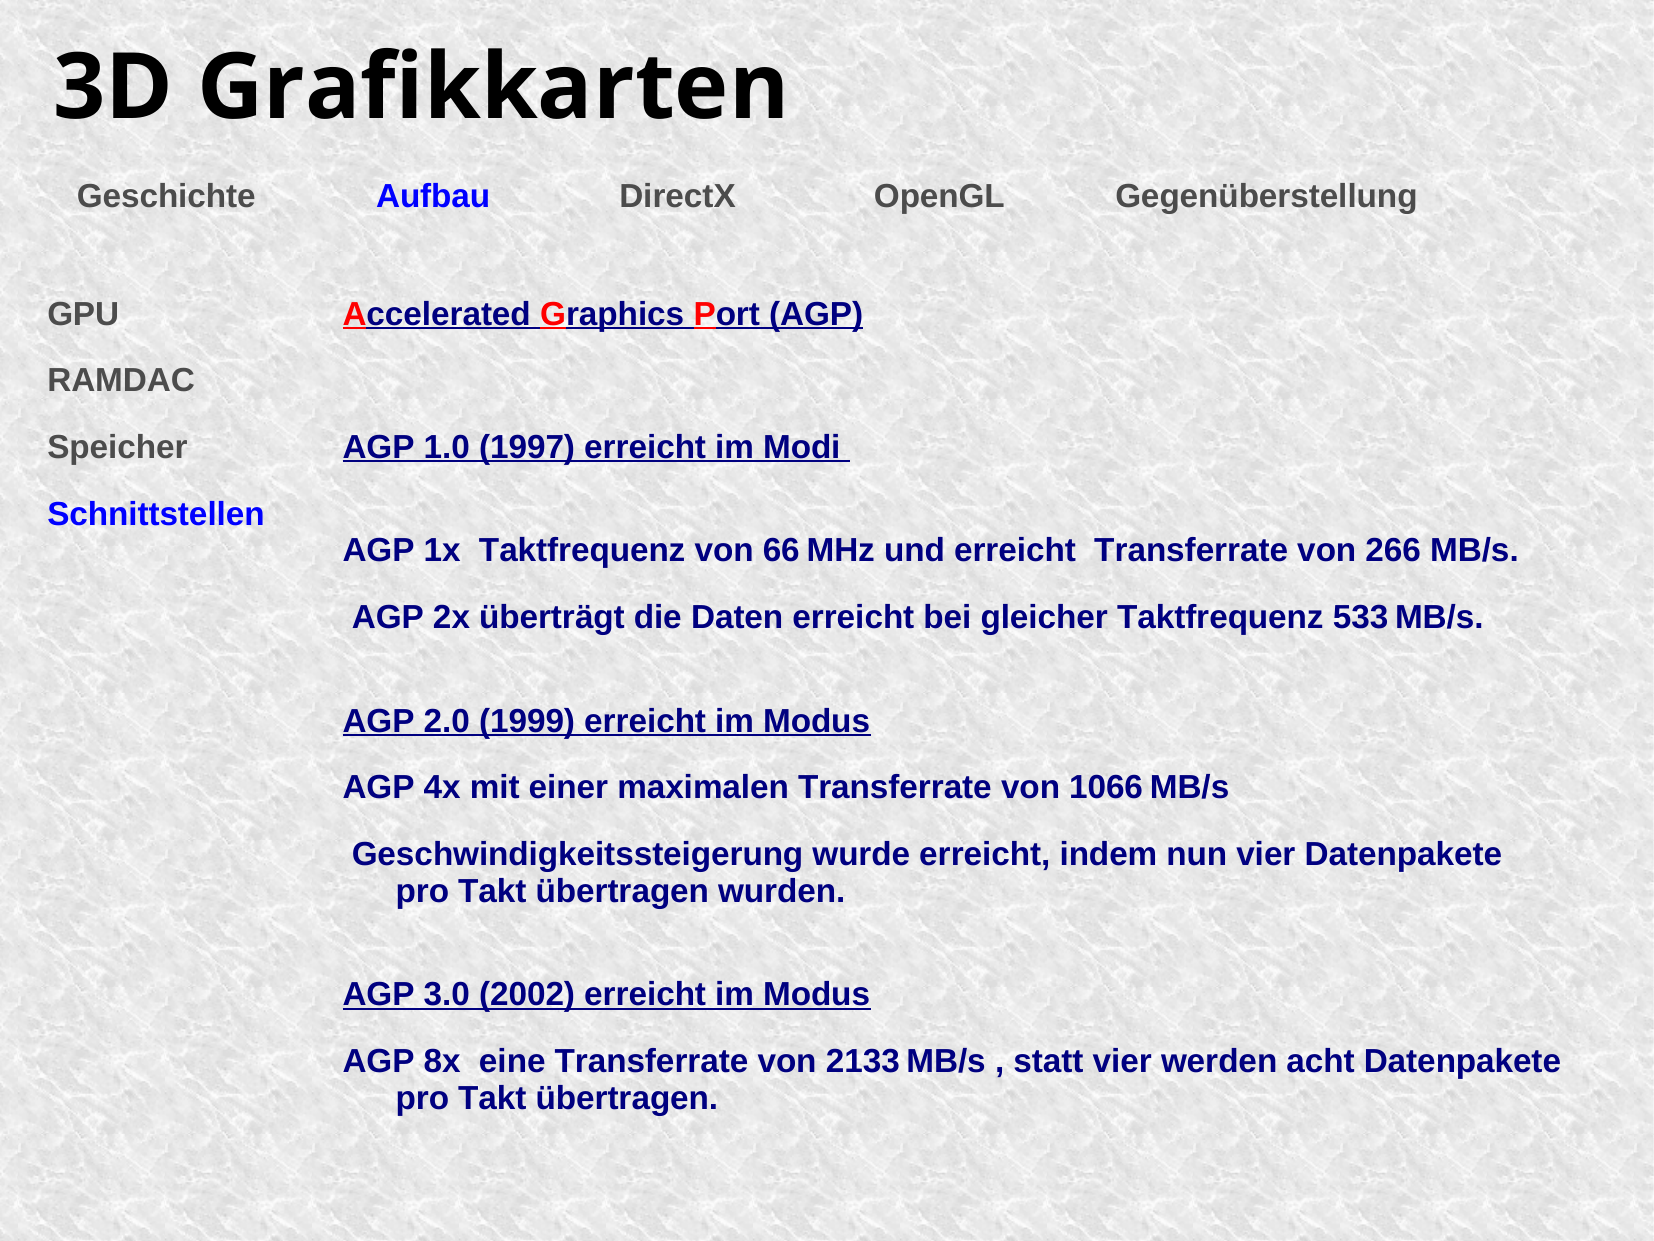

# 3D Grafikkarten
Geschichte Aufbau DirectX OpenGL Gegenüberstellung
GPU
RAMDAC
Speicher
Schnittstellen
Accelerated Graphics Port (AGP)
AGP 1.0 (1997) erreicht im Modi
AGP 1x Taktfrequenz von 66 MHz und erreicht Transferrate von 266 MB/s.
 AGP 2x überträgt die Daten erreicht bei gleicher Taktfrequenz 533 MB/s.
AGP 2.0 (1999) erreicht im Modus
AGP 4x mit einer maximalen Transferrate von 1066 MB/s
 Geschwindigkeitssteigerung wurde erreicht, indem nun vier Datenpakete pro Takt übertragen wurden.
AGP 3.0 (2002) erreicht im Modus
AGP 8x eine Transferrate von 2133 MB/s , statt vier werden acht Datenpakete pro Takt übertragen.